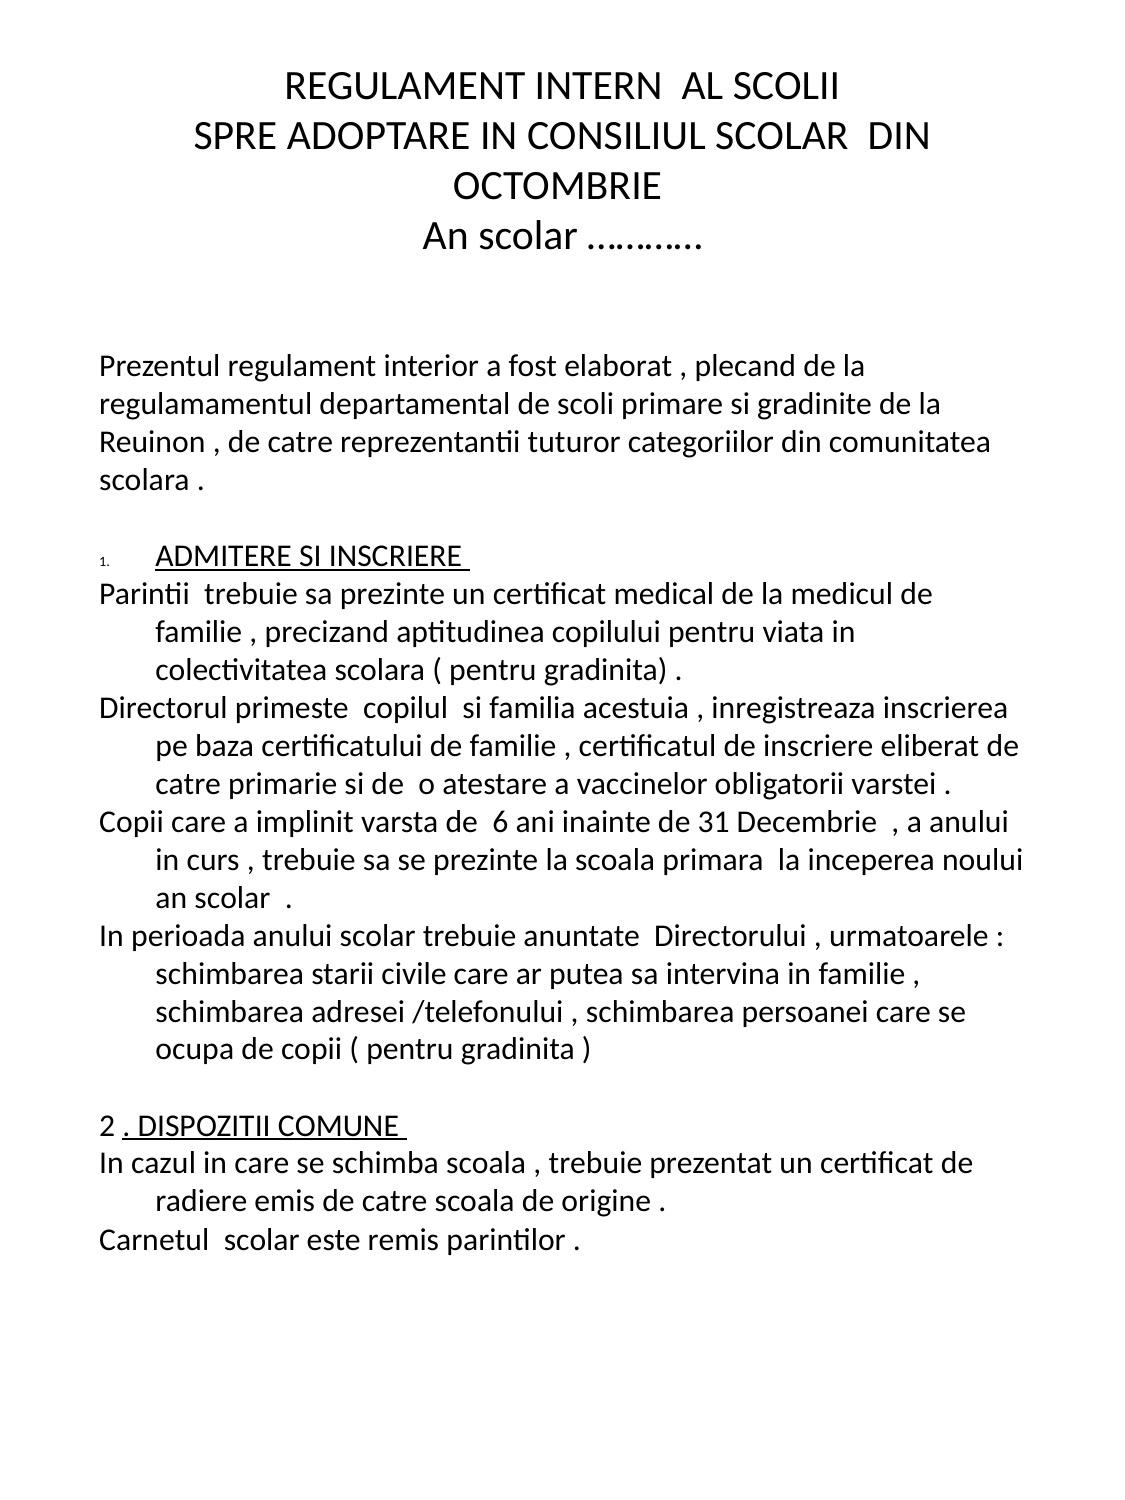

# REGULAMENT INTERN AL SCOLII SPRE ADOPTARE IN CONSILIUL SCOLAR DIN OCTOMBRIE An scolar …………
Prezentul regulament interior a fost elaborat , plecand de la regulamamentul departamental de scoli primare si gradinite de la Reuinon , de catre reprezentantii tuturor categoriilor din comunitatea scolara .
ADMITERE SI INSCRIERE
Parintii trebuie sa prezinte un certificat medical de la medicul de familie , precizand aptitudinea copilului pentru viata in colectivitatea scolara ( pentru gradinita) .
Directorul primeste copilul si familia acestuia , inregistreaza inscrierea pe baza certificatului de familie , certificatul de inscriere eliberat de catre primarie si de o atestare a vaccinelor obligatorii varstei .
Copii care a implinit varsta de 6 ani inainte de 31 Decembrie , a anului in curs , trebuie sa se prezinte la scoala primara la inceperea noului an scolar .
In perioada anului scolar trebuie anuntate Directorului , urmatoarele : schimbarea starii civile care ar putea sa intervina in familie , schimbarea adresei /telefonului , schimbarea persoanei care se ocupa de copii ( pentru gradinita )
2 . DISPOZITII COMUNE
In cazul in care se schimba scoala , trebuie prezentat un certificat de radiere emis de catre scoala de origine .
Carnetul scolar este remis parintilor .